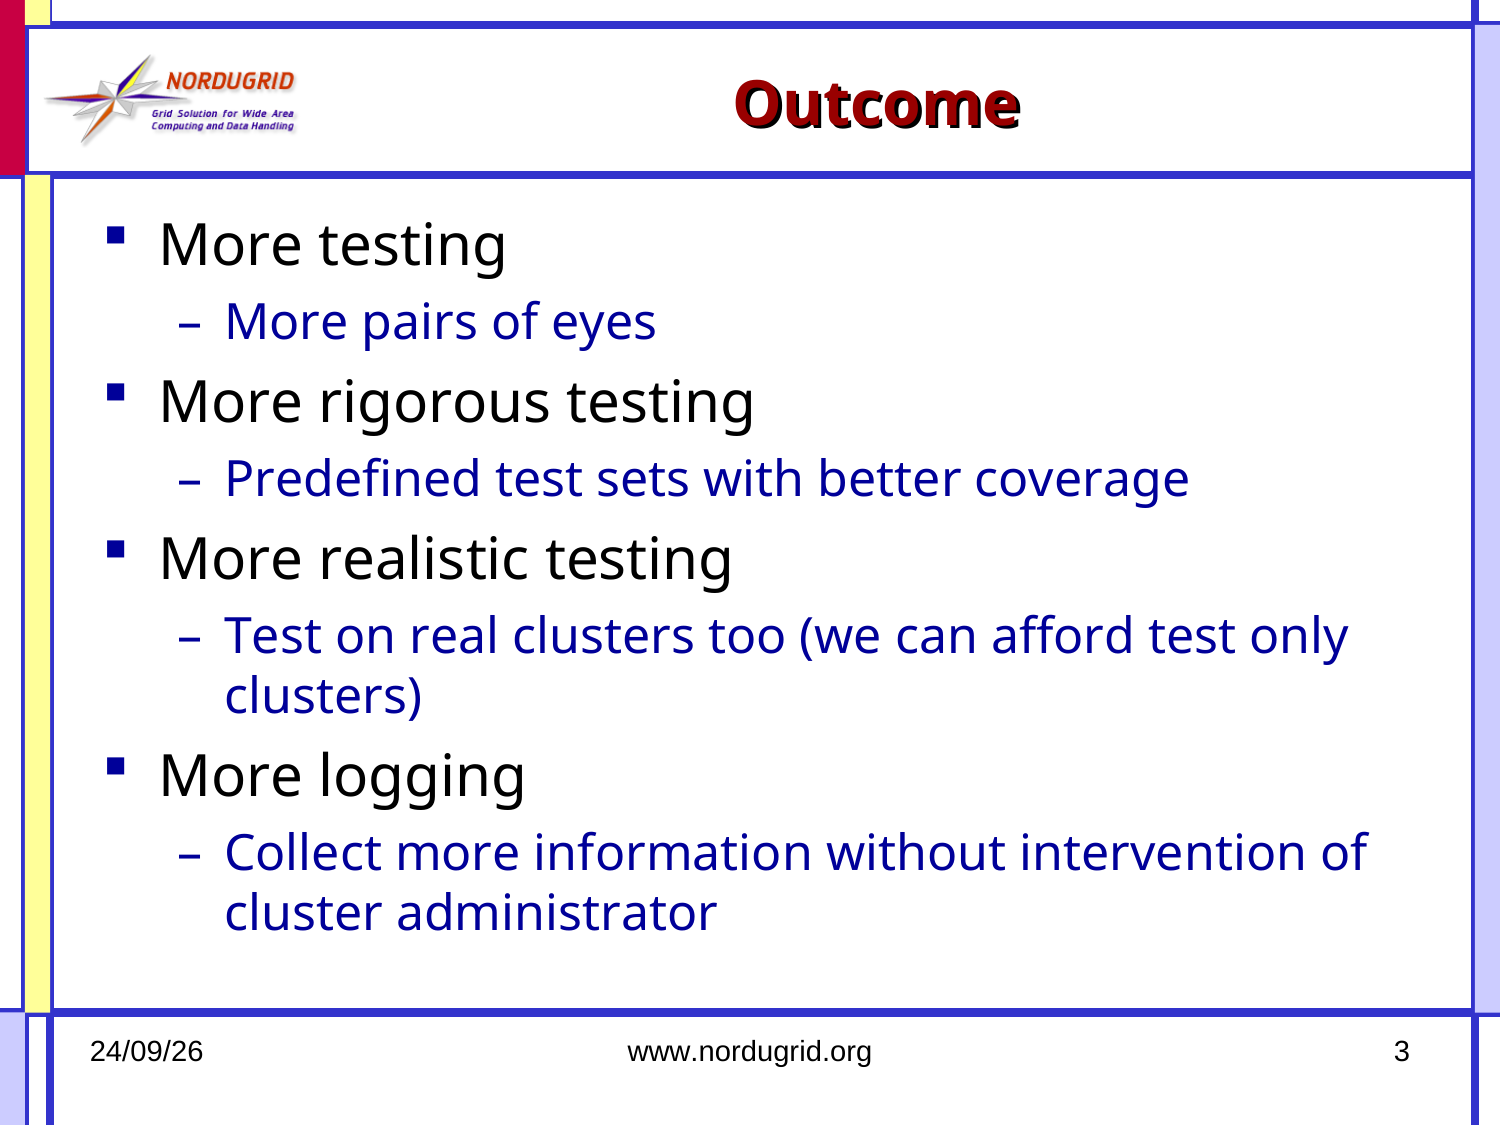

# Outcome
More testing
More pairs of eyes
More rigorous testing
Predefined test sets with better coverage
More realistic testing
Test on real clusters too (we can afford test only clusters)
More logging
Collect more information without intervention of cluster administrator
www.nordugrid.org
3